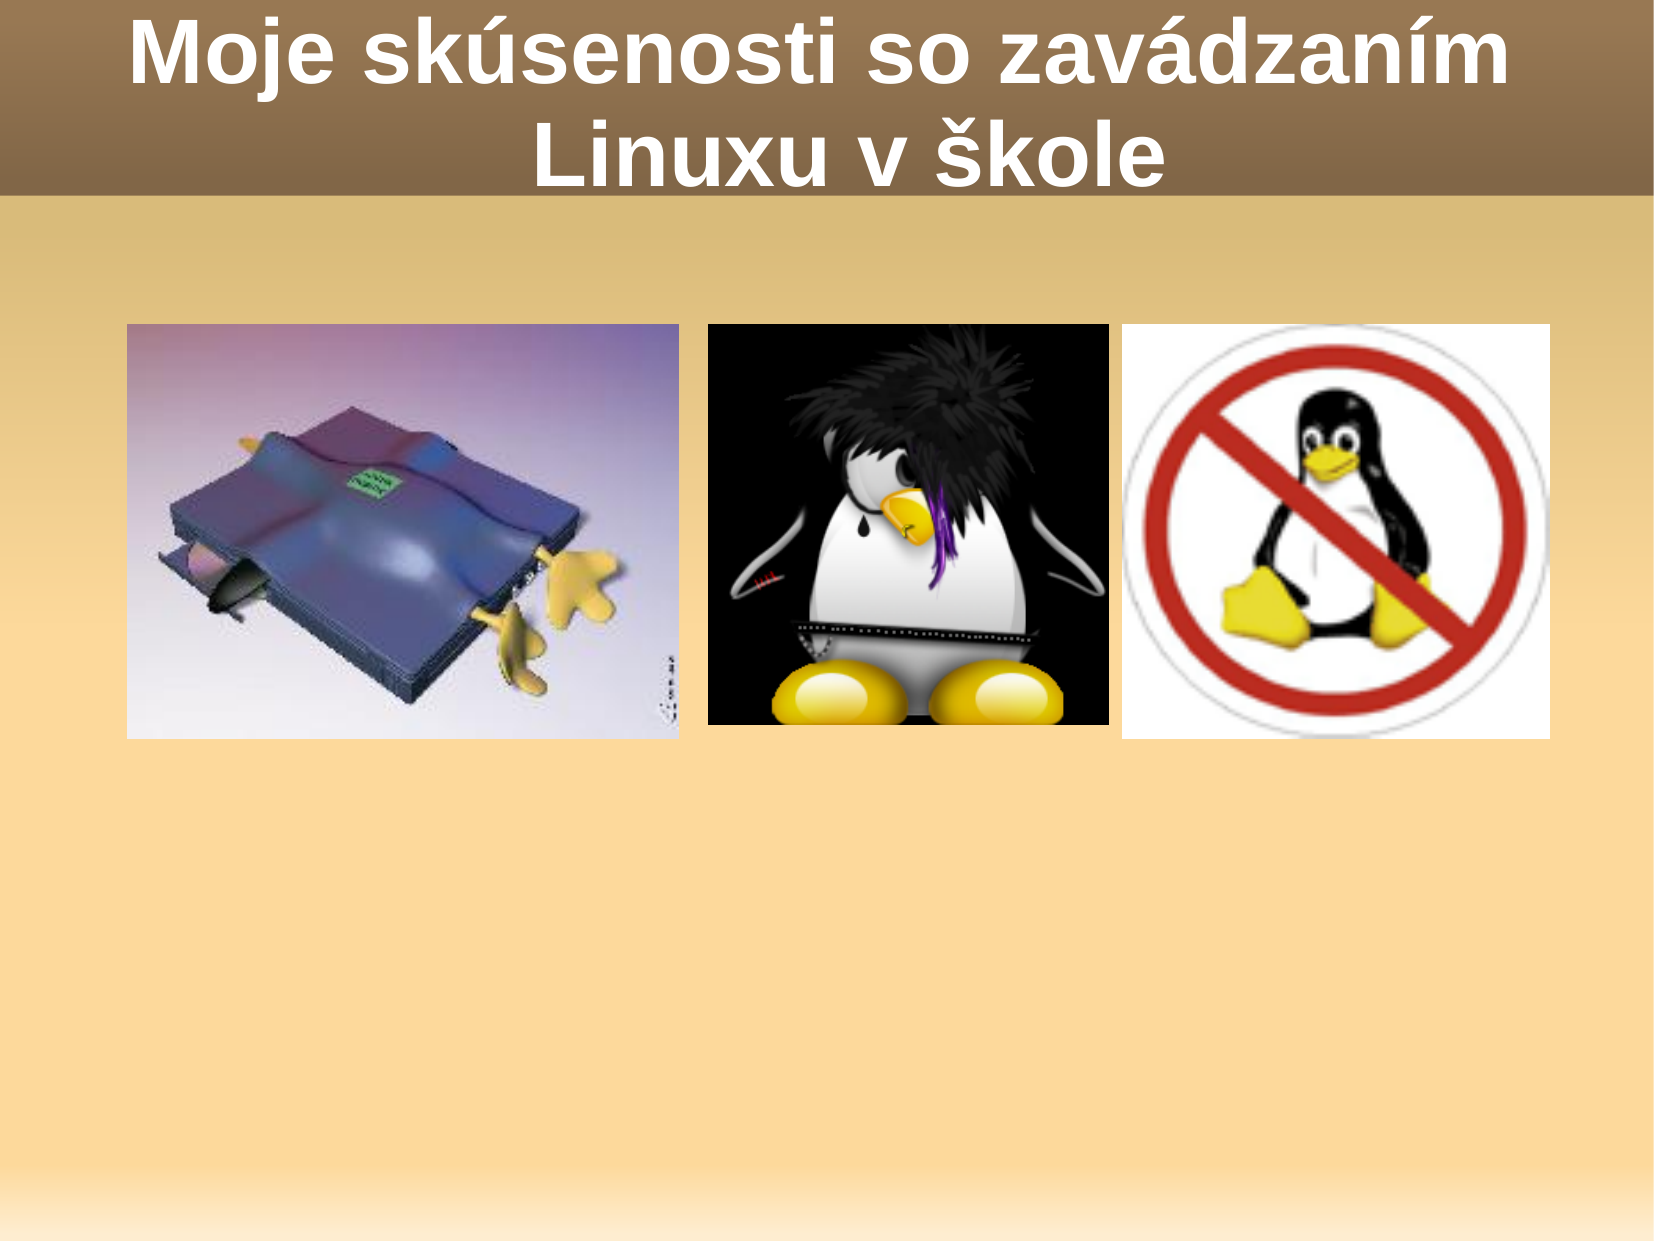

# Moje skúsenosti so zavádzaním Linuxu v škole